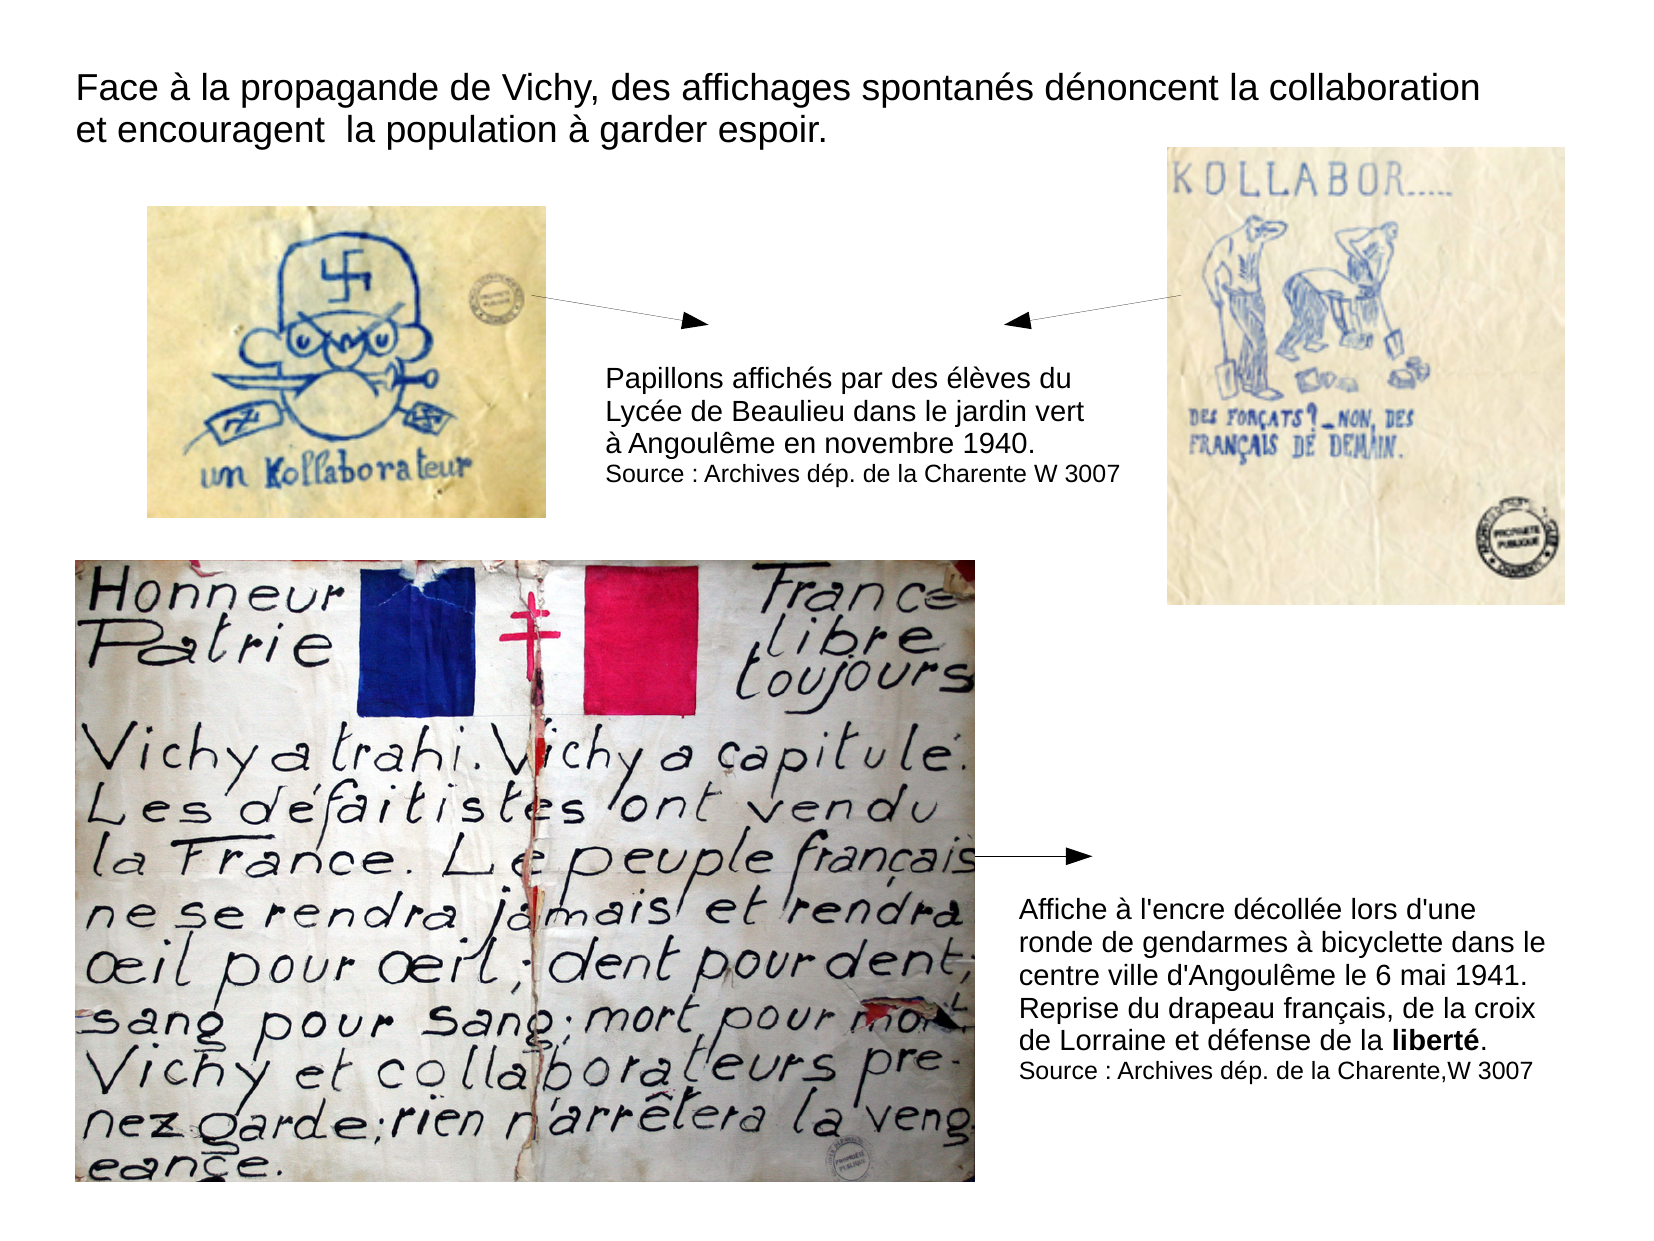

Face à la propagande de Vichy, des affichages spontanés dénoncent la collaboration
et encouragent la population à garder espoir.
Papillons affichés par des élèves du
Lycée de Beaulieu dans le jardin vert
à Angoulême en novembre 1940.
Source : Archives dép. de la Charente W 3007
Affiche à l'encre décollée lors d'une ronde de gendarmes à bicyclette dans le centre ville d'Angoulême le 6 mai 1941.
Reprise du drapeau français, de la croix de Lorraine et défense de la liberté.
Source : Archives dép. de la Charente,W 3007